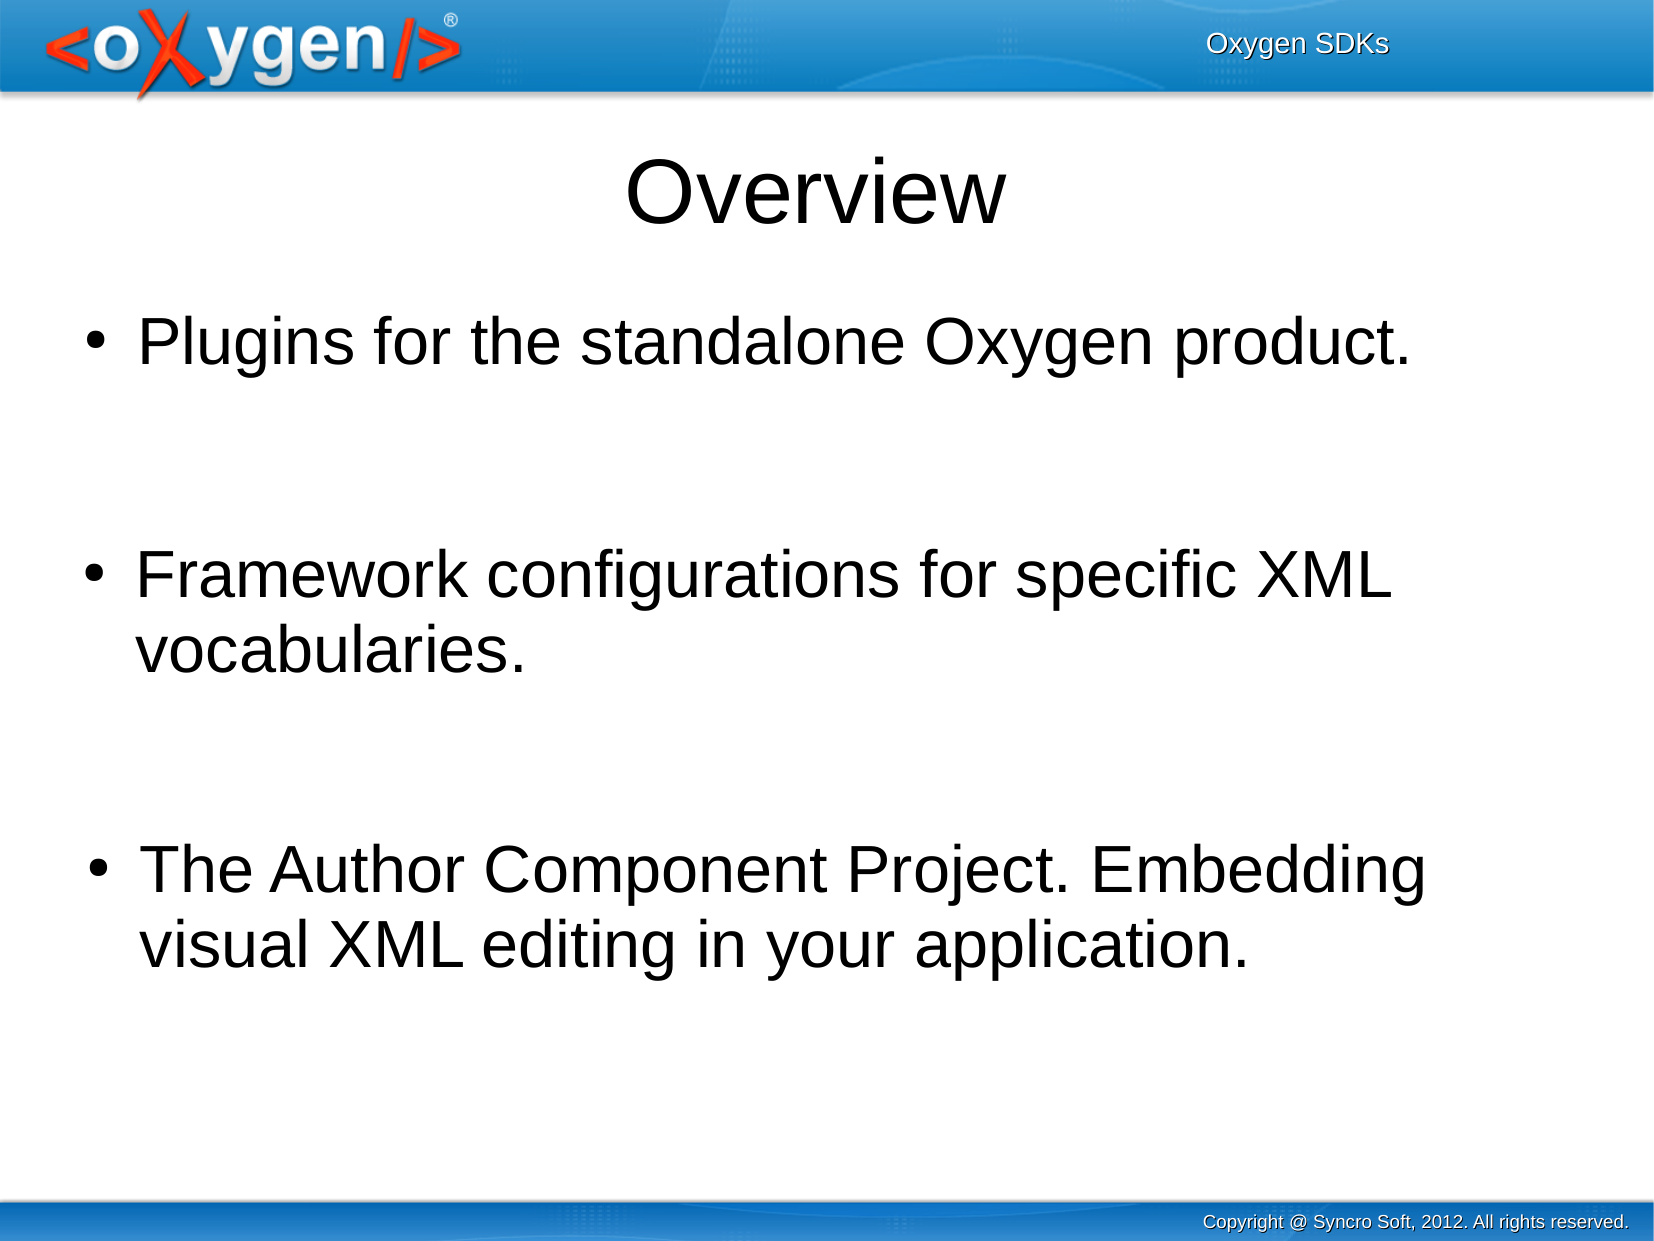

# Overview
Plugins for the standalone Oxygen product.
Framework configurations for specific XML vocabularies.
The Author Component Project. Embedding visual XML editing in your application.